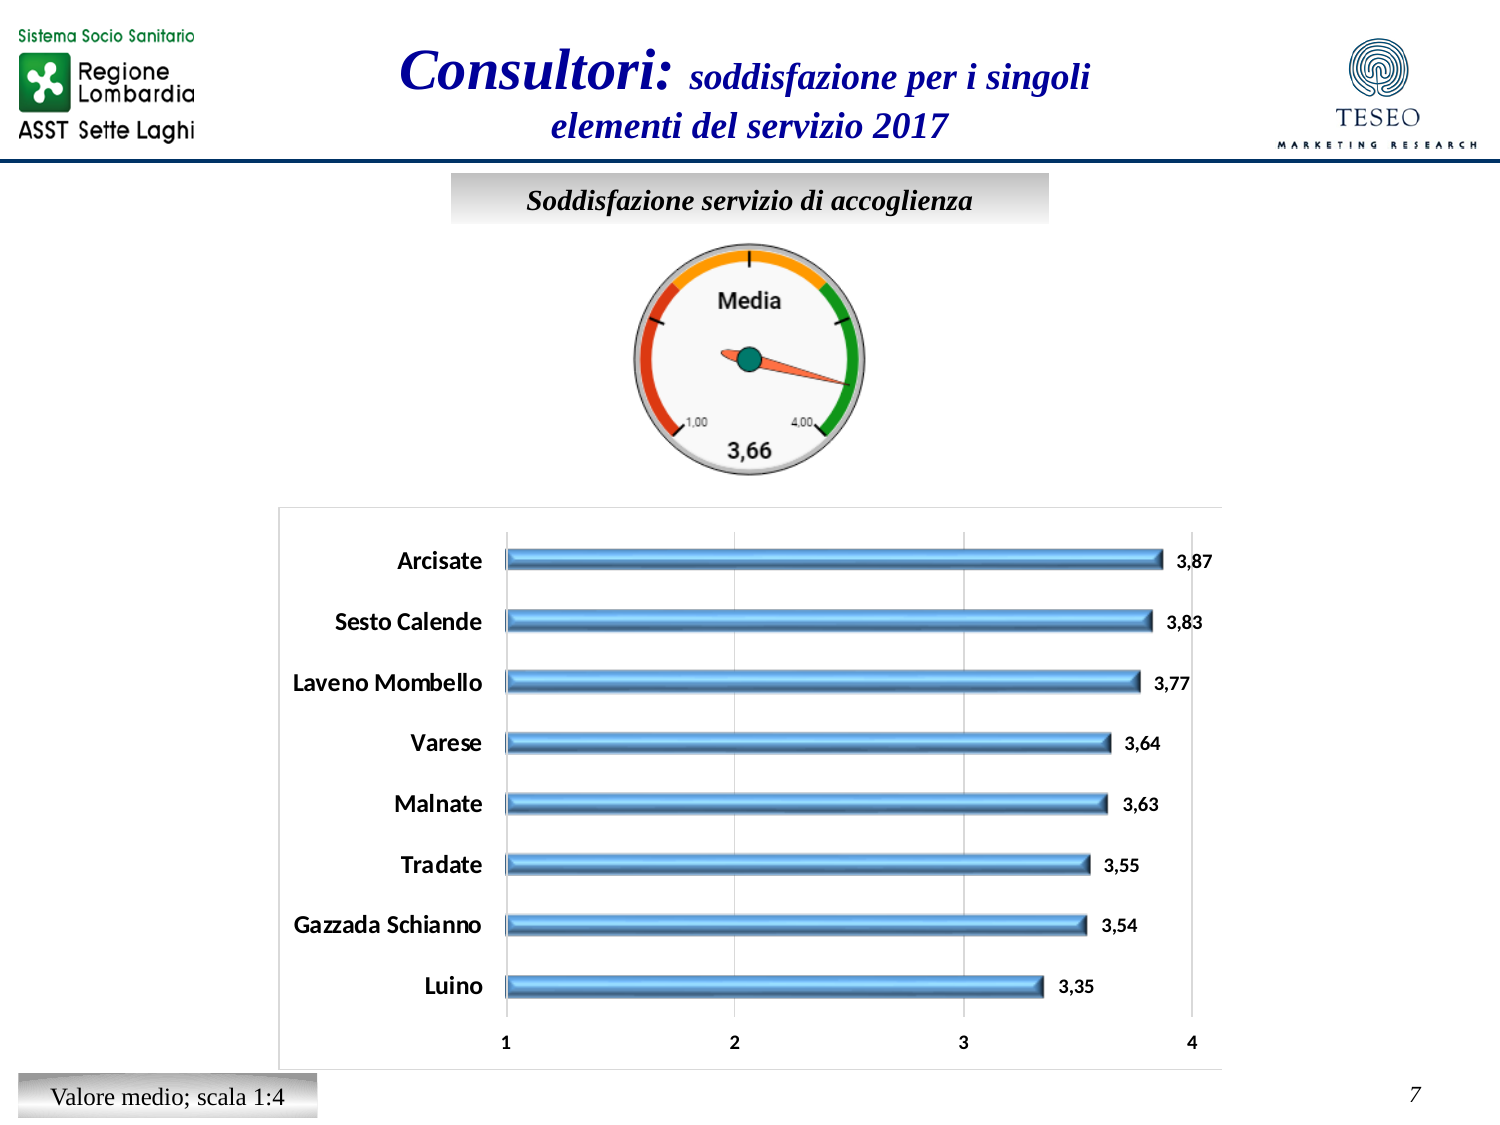

Consultori: soddisfazione per i singoli
elementi del servizio 2017
Soddisfazione servizio di accoglienza
Valore medio; scala 1:4